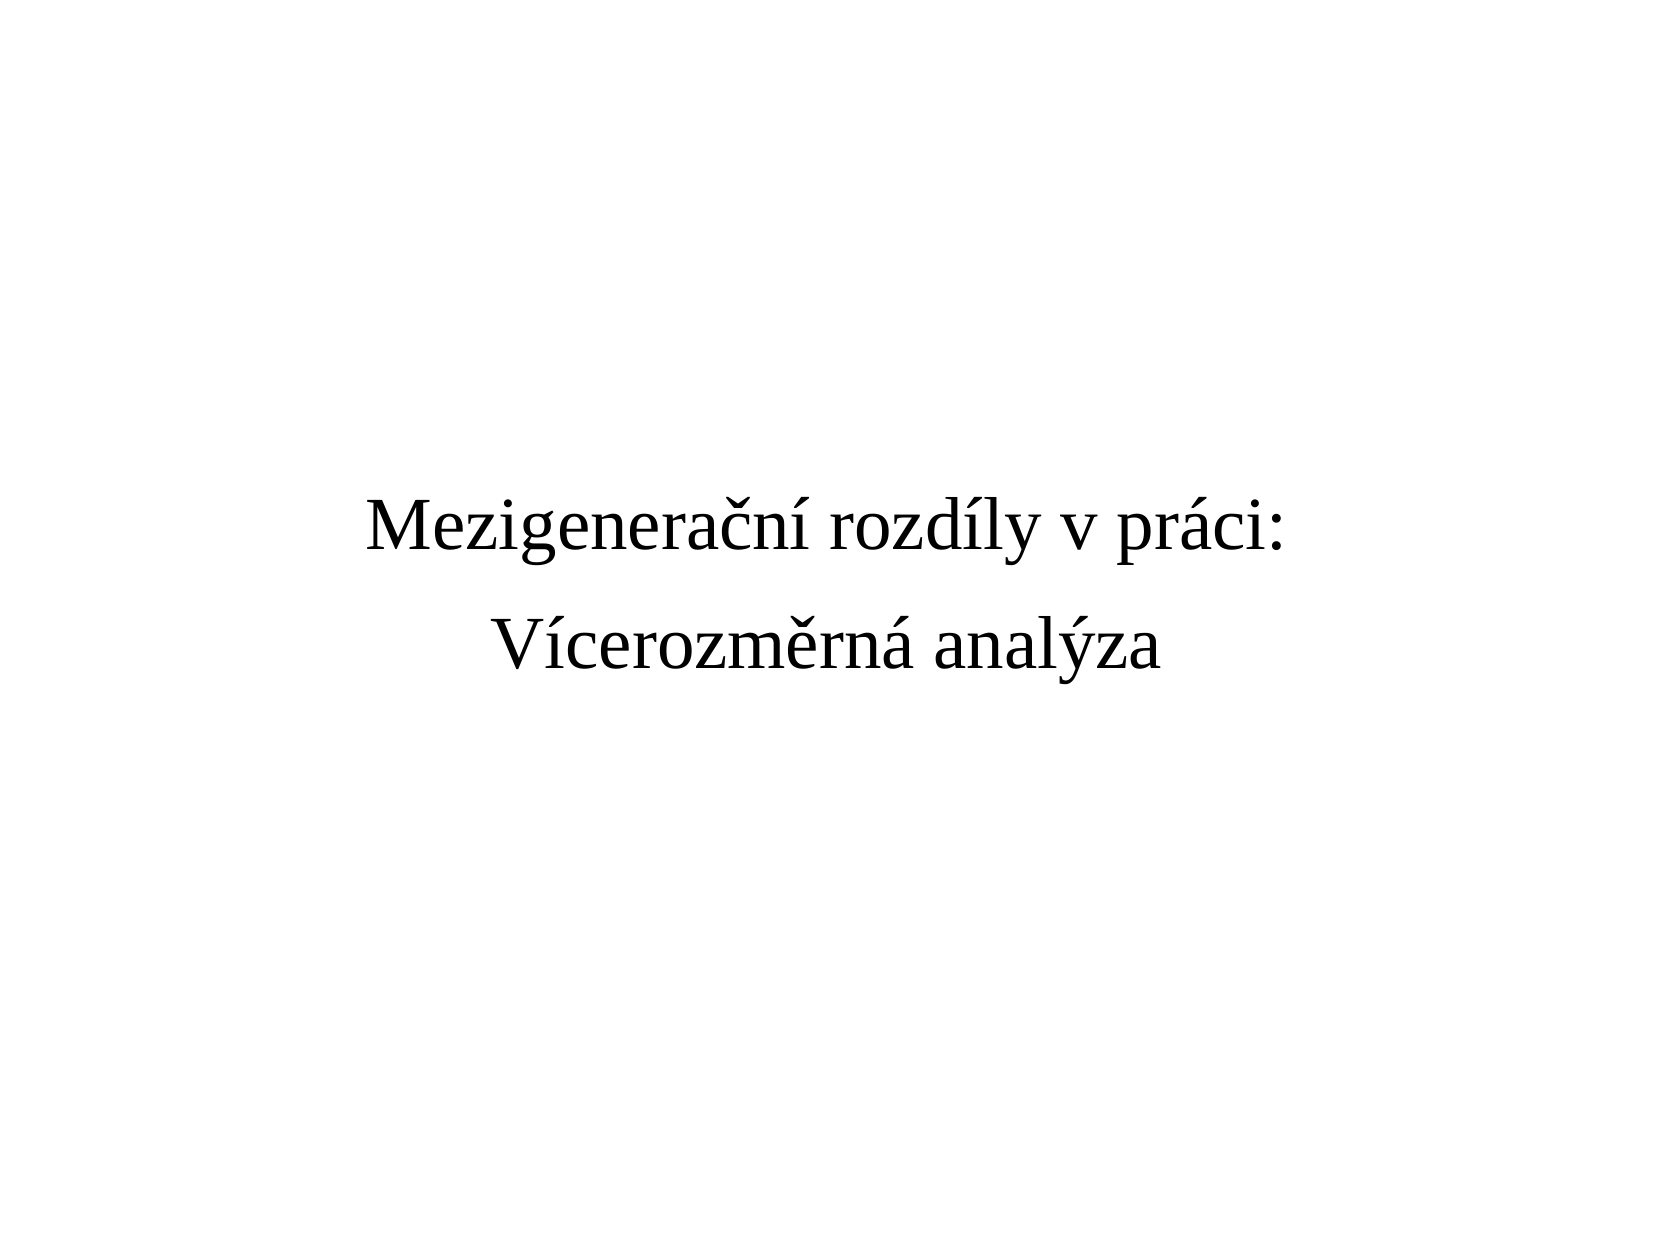

# Mezigenerační rozdíly v práci:
Vícerozměrná analýza